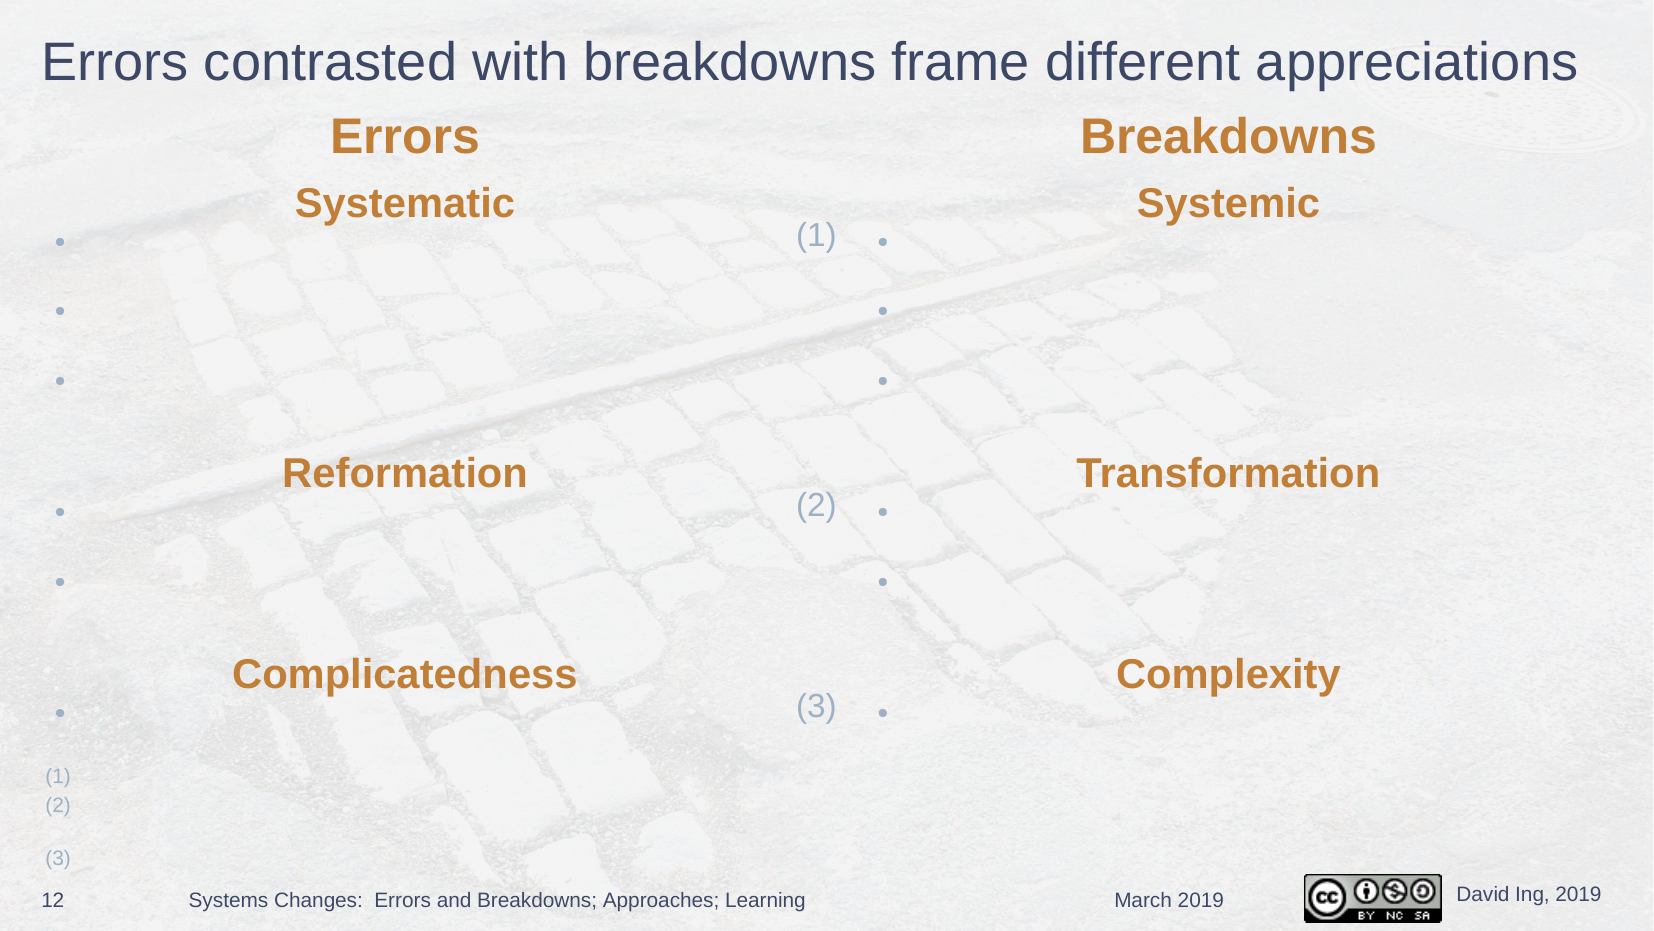

# Errors contrasted with breakdowns frame different appreciations
| Errors | | Breakdowns |
| --- | --- | --- |
| Systematic | (1) | Systemic |
| Reformation | (2) | Transformation |
| Complicatedness | (3) | Complexity |
(1)
(2)
(3)
Systems Changes: Errors and Breakdowns; Approaches; Learning
March 2019